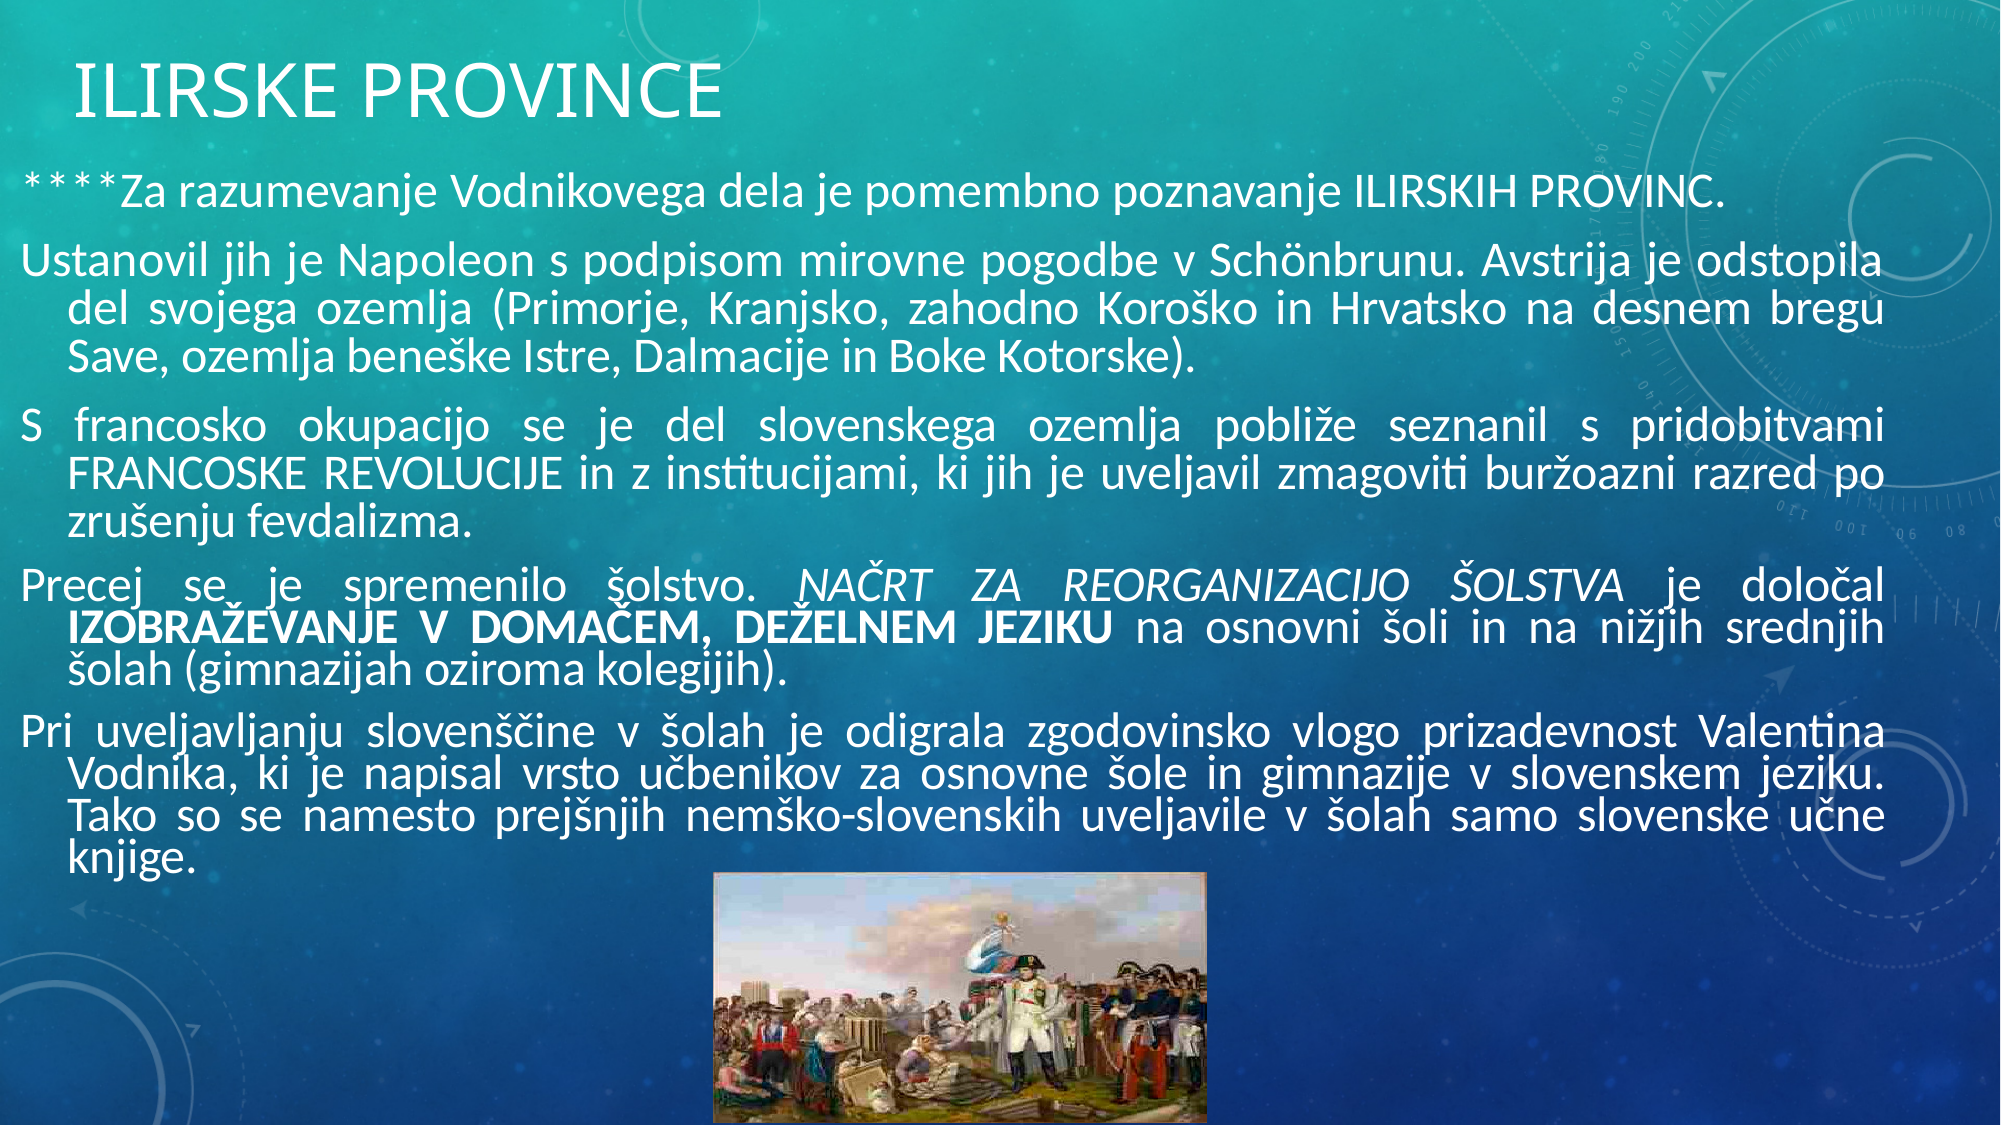

# ILIRSKE PROVINCE
****Za razumevanje Vodnikovega dela je pomembno poznavanje ILIRSKIH PROVINC.
Ustanovil jih je Napoleon s podpisom mirovne pogodbe v Schönbrunu. Avstrija je odstopila del svojega ozemlja (Primorje, Kranjsko, zahodno Koroško in Hrvatsko na desnem bregu Save, ozemlja beneške Istre, Dalmacije in Boke Kotorske).
S francosko okupacijo se je del slovenskega ozemlja pobliže seznanil s pridobitvami FRANCOSKE REVOLUCIJE in z institucijami, ki jih je uveljavil zmagoviti buržoazni razred po zrušenju fevdalizma.
Precej se je spremenilo šolstvo. NAČRT ZA REORGANIZACIJO ŠOLSTVA je določal IZOBRAŽEVANJE V DOMAČEM, DEŽELNEM JEZIKU na osnovni šoli in na nižjih srednjih šolah (gimnazijah oziroma kolegijih).
Pri uveljavljanju slovenščine v šolah je odigrala zgodovinsko vlogo prizadevnost Valentina Vodnika, ki je napisal vrsto učbenikov za osnovne šole in gimnazije v slovenskem jeziku. Tako so se namesto prejšnjih nemško-slovenskih uveljavile v šolah samo slovenske učne knjige.